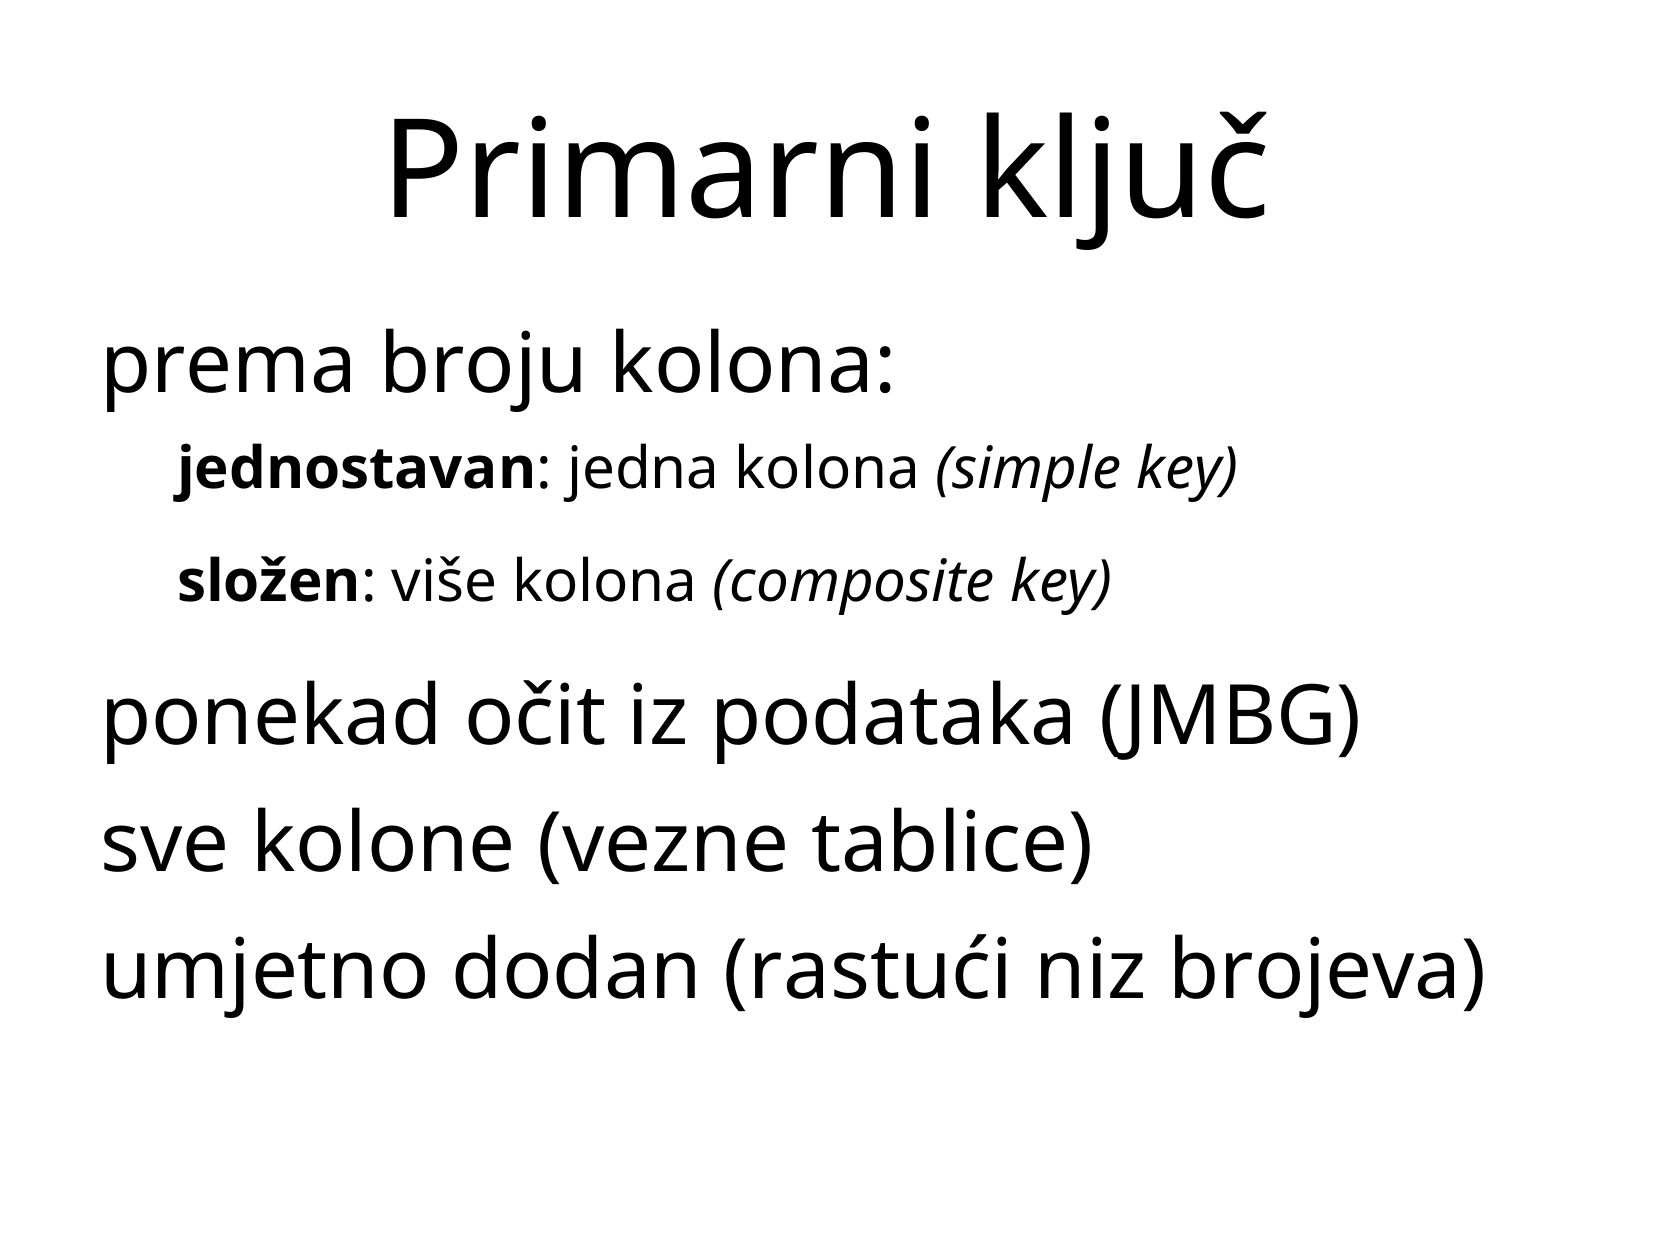

# Primarni ključ
prema broju kolona:
jednostavan: jedna kolona (simple key)
složen: više kolona (composite key)
ponekad očit iz podataka (JMBG)
sve kolone (vezne tablice)
umjetno dodan (rastući niz brojeva)